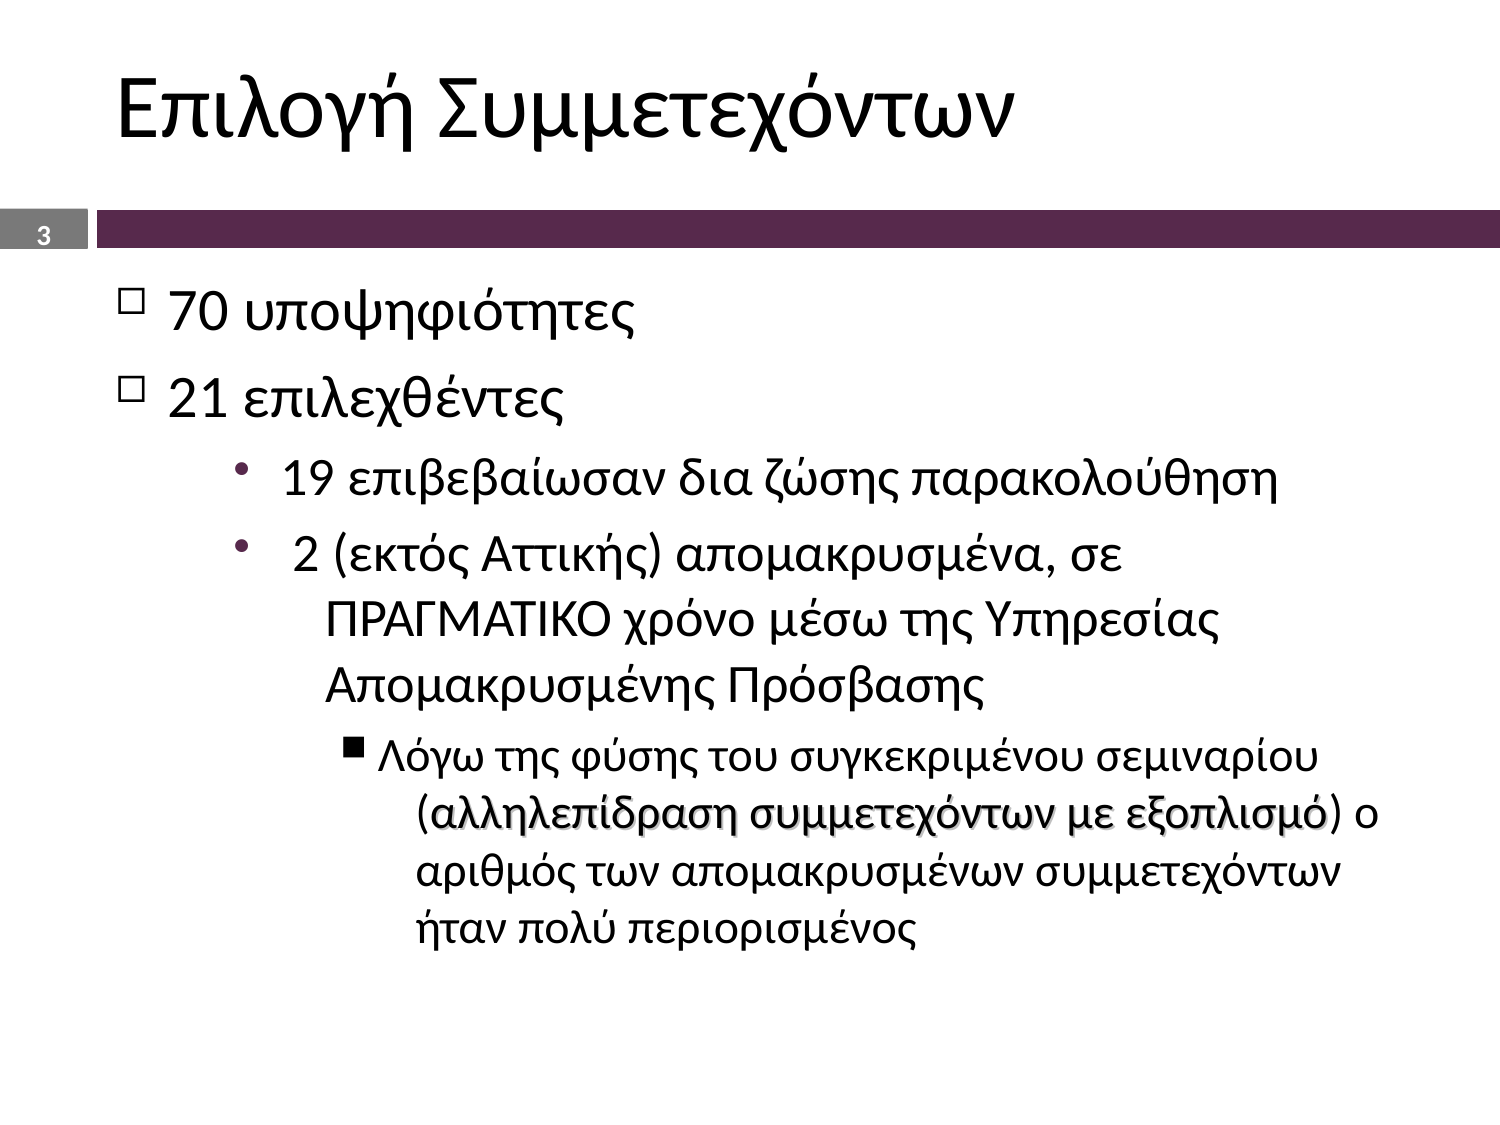

# Επιλογή Συμμετεχόντων
70 υποψηφιότητες
21 επιλεχθέντες
19 επιβεβαίωσαν δια ζώσης παρακολούθηση
 2 (εκτός Αττικής) απομακρυσμένα, σε ΠΡΑΓΜΑΤΙΚΟ χρόνο μέσω της Υπηρεσίας Απομακρυσμένης Πρόσβασης
Λόγω της φύσης του συγκεκριμένου σεμιναρίου (αλληλεπίδραση συμμετεχόντων με εξοπλισμό) ο αριθμός των απομακρυσμένων συμμετεχόντων ήταν πολύ περιορισμένος